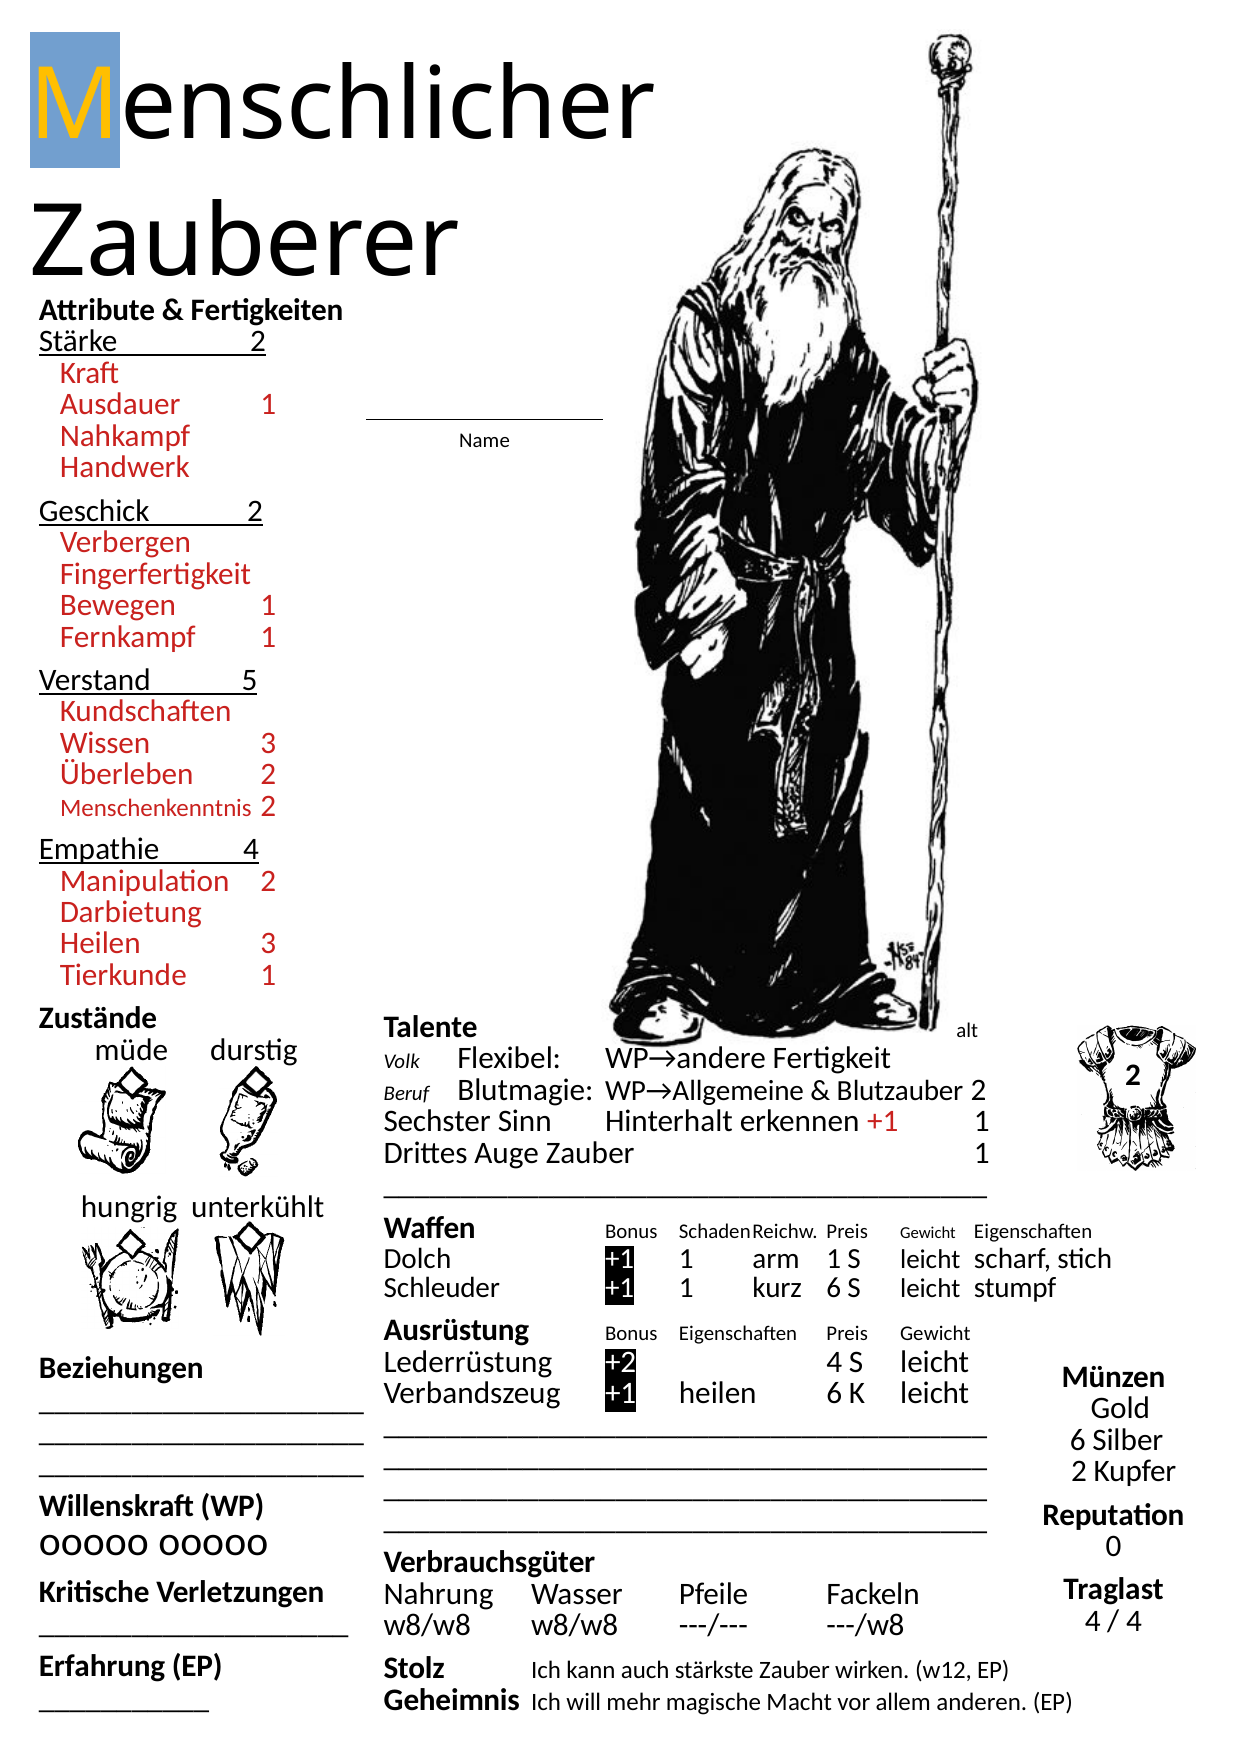

Menschlicher
Zauberer
Attribute & Fertigkeiten
Stärke 2
 Kraft
 Ausdauer		1
 Nahkampf
 Handwerk
Geschick 2
 Verbergen
 Fingerfertigkeit
 Bewegen		1
 Fernkampf	1
Verstand 5
 Kundschaften
 Wissen		3
 Überleben	2
 Menschenkenntnis	2
Empathie 4
 Manipulation	2
 Darbietung
 Heilen		3
 Tierkunde	1
Zustände
 müde durstig
 hungrig unterkühlt
Beziehungen
_____________________
_____________________
_____________________
Willenskraft (WP)
ooooo ooooo
Kritische Verletzungen
____________________
Erfahrung (EP)
___________
Name
Talente						 alt
Volk	Flexibel:	WP→andere Fertigkeit
Beruf	Blutmagie:	WP→Allgemeine & Blutzauber 2
Sechster Sinn	Hinterhalt erkennen +1		1
Drittes Auge Zauber					1
_______________________________________
Waffen		Bonus	Schaden	Reichw.	Preis	Gewicht	Eigenschaften
Dolch			+1	1	arm	1 S	leicht	scharf, stich
Schleuder		+1	1	kurz	6 S	leicht	stumpf
Ausrüstung		Bonus	Eigenschaften	Preis	Gewicht
Lederrüstung	+2			4 S	leicht
Verbandszeug	+1	heilen	6 K	leicht
_______________________________________
_______________________________________
_______________________________________
_______________________________________
Verbrauchsgüter
Nahrung	Wasser	Pfeile		Fackeln
w8/w8	w8/w8	---/---		---/w8
Stolz		Ich kann auch stärkste Zauber wirken. (w12, EP)
Geheimnis	Ich will mehr magische Macht vor allem anderen. (EP)
2
Münzen
 Gold
 6 Silber
 2 Kupfer
Reputation
0
Traglast
4 / 4